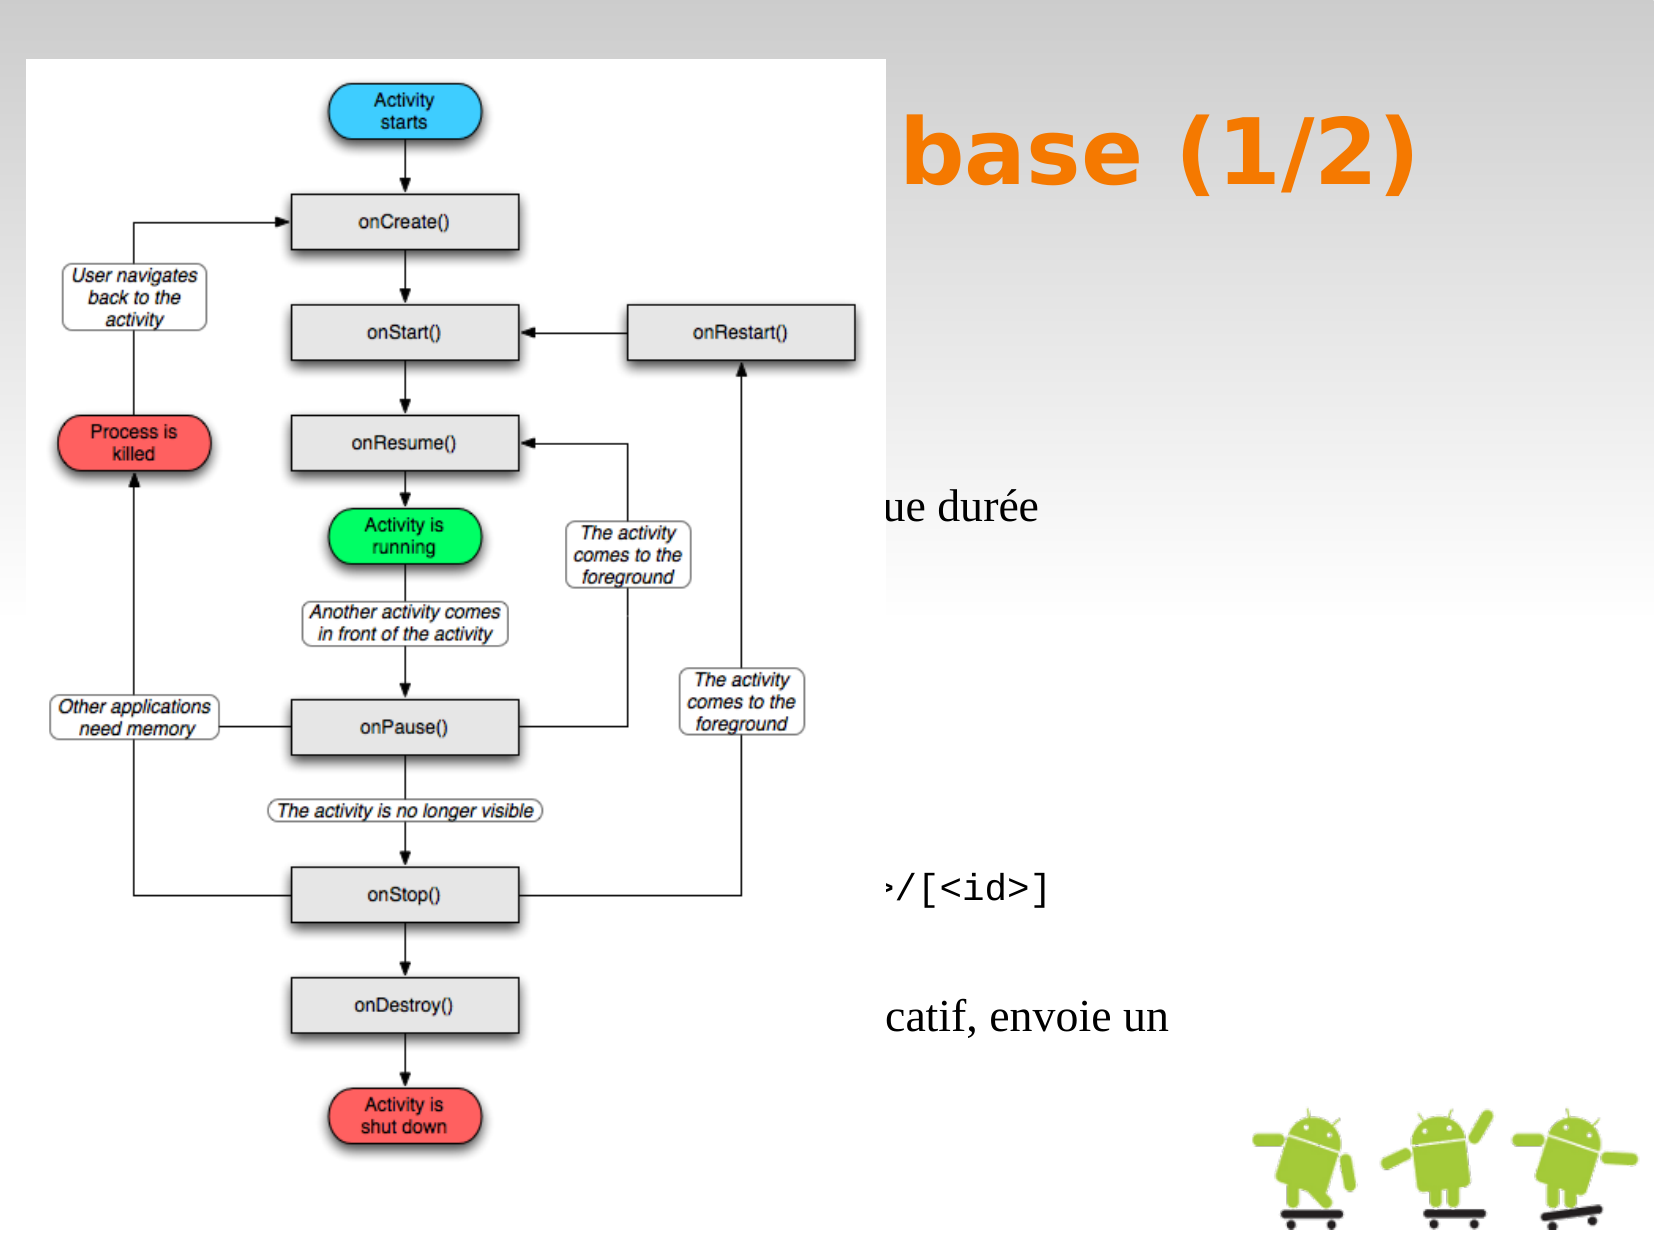

# Concepts de base (1/2)
Activity
Ecran affiché à l'utilisateur (UI)
Service
Tourne en tâche de fond, opération longue durée
Content Provider
Base de donnée relationnelle
Accès partagé ou privé
Requête par URI :
content://<authority>/<table>/[<id>]
Broadcast Receiver
Réagit à un événement système ou applicatif, envoie un Intent